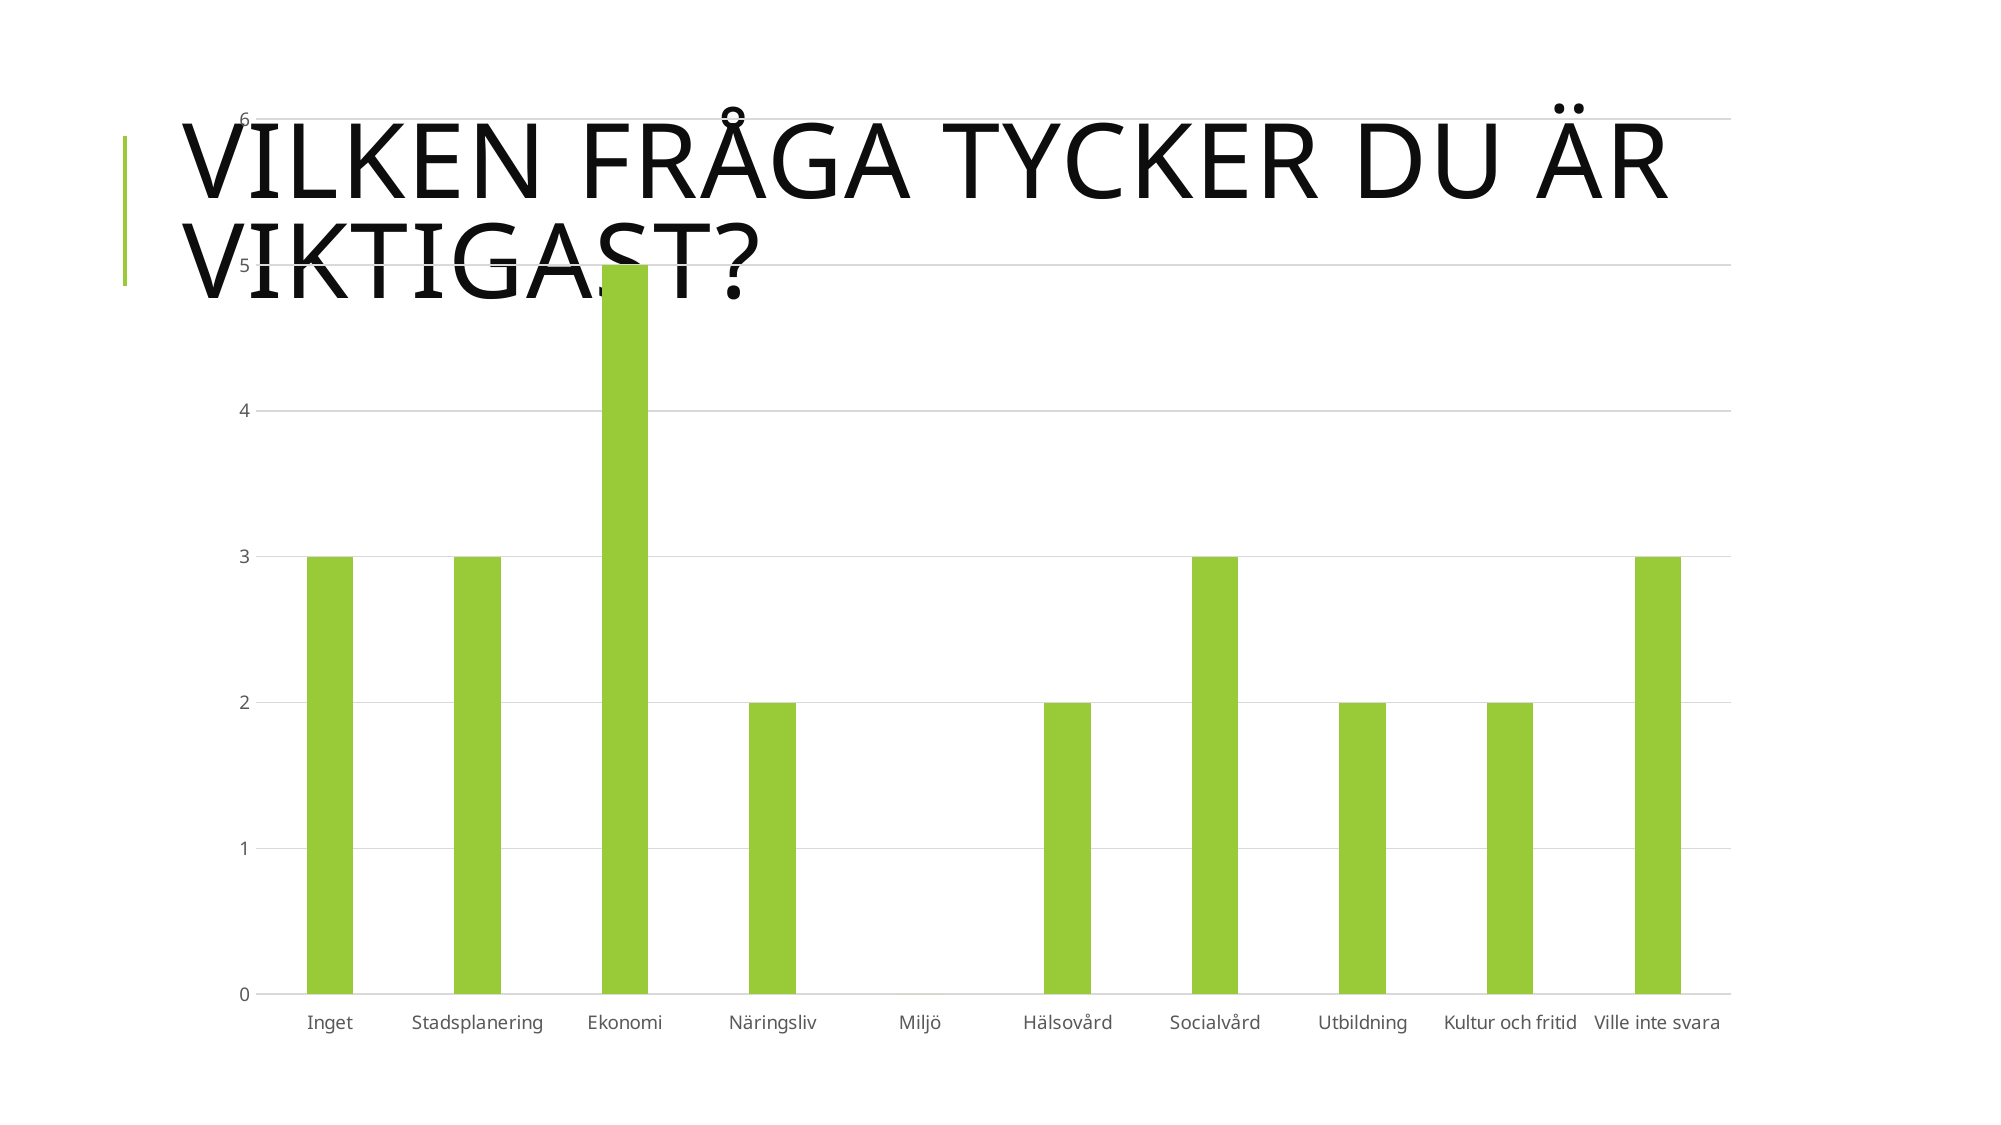

### Chart
| Category | Serie1 |
|---|---|
| Inget | 3.0 |
| Stadsplanering | 3.0 |
| Ekonomi | 5.0 |
| Näringsliv | 2.0 |
| Miljö | 0.0 |
| Hälsovård | 2.0 |
| Socialvård | 3.0 |
| Utbildning | 2.0 |
| Kultur och fritid | 2.0 |
| Ville inte svara | 3.0 |# Vilken fråga tycker du är viktigast?